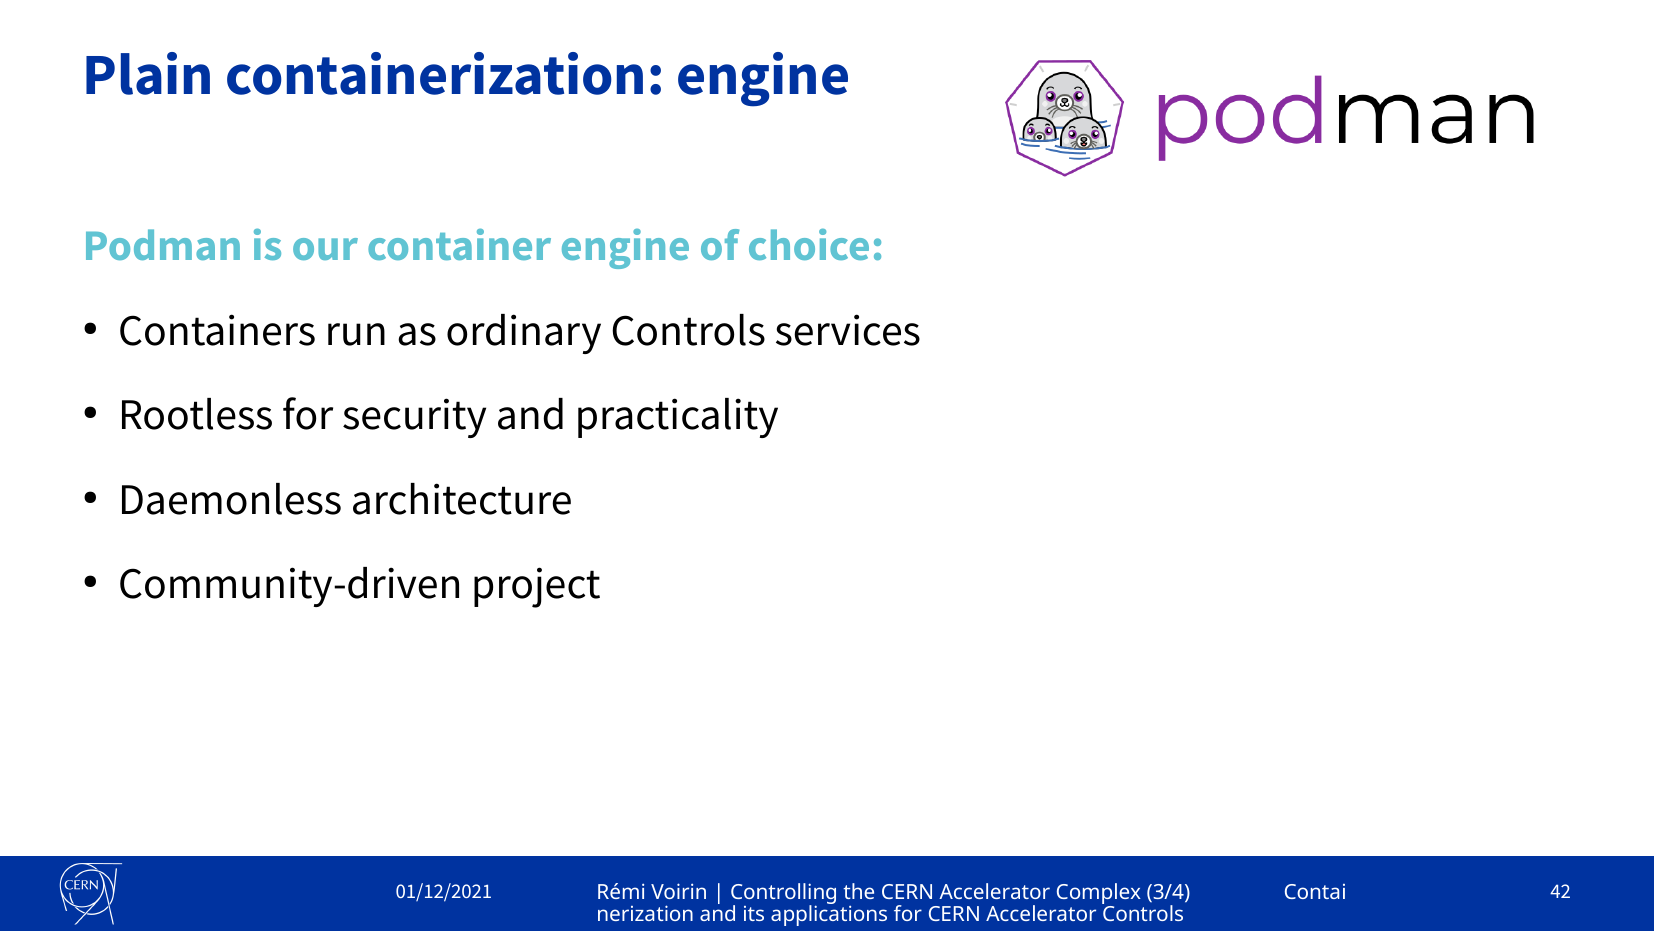

# Plain containerization: engine
Podman is our container engine of choice:
Containers run as ordinary Controls services
Rootless for security and practicality
Daemonless architecture
Community-driven project
01/12/2021
Rémi Voirin | Controlling the CERN Accelerator Complex (3/4) Containerization and its applications for CERN Accelerator Controls
42